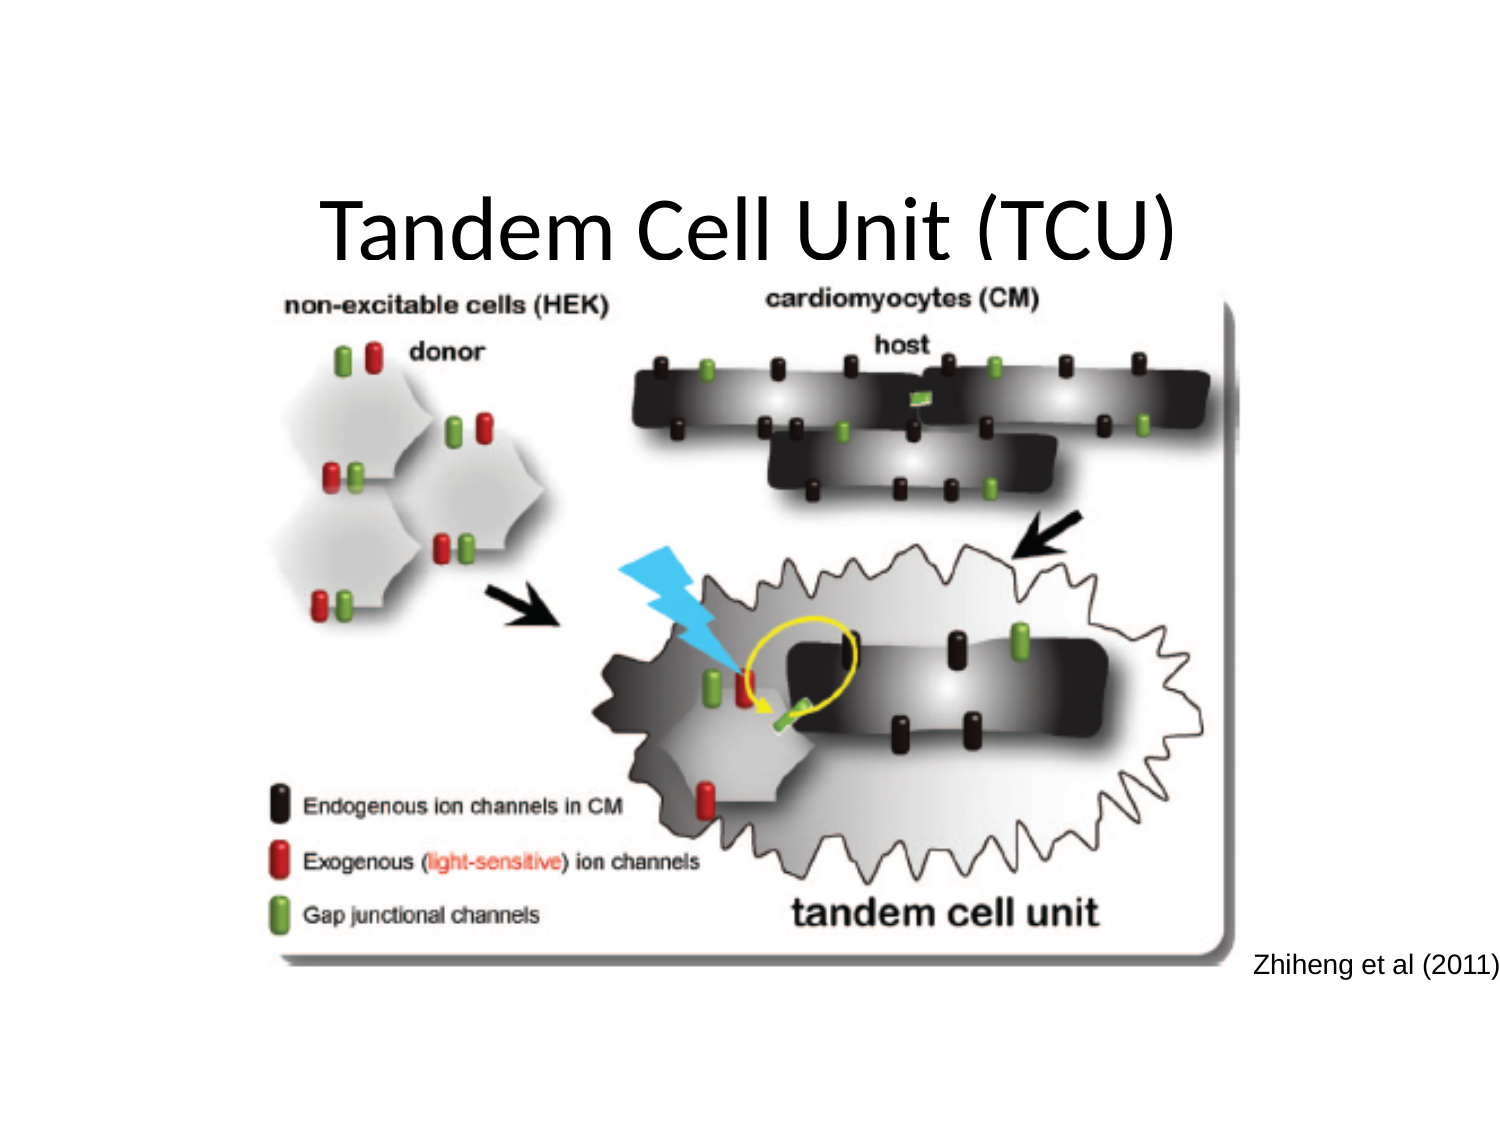

# Tandem Cell Unit (TCU)
Zhiheng et al (2011)